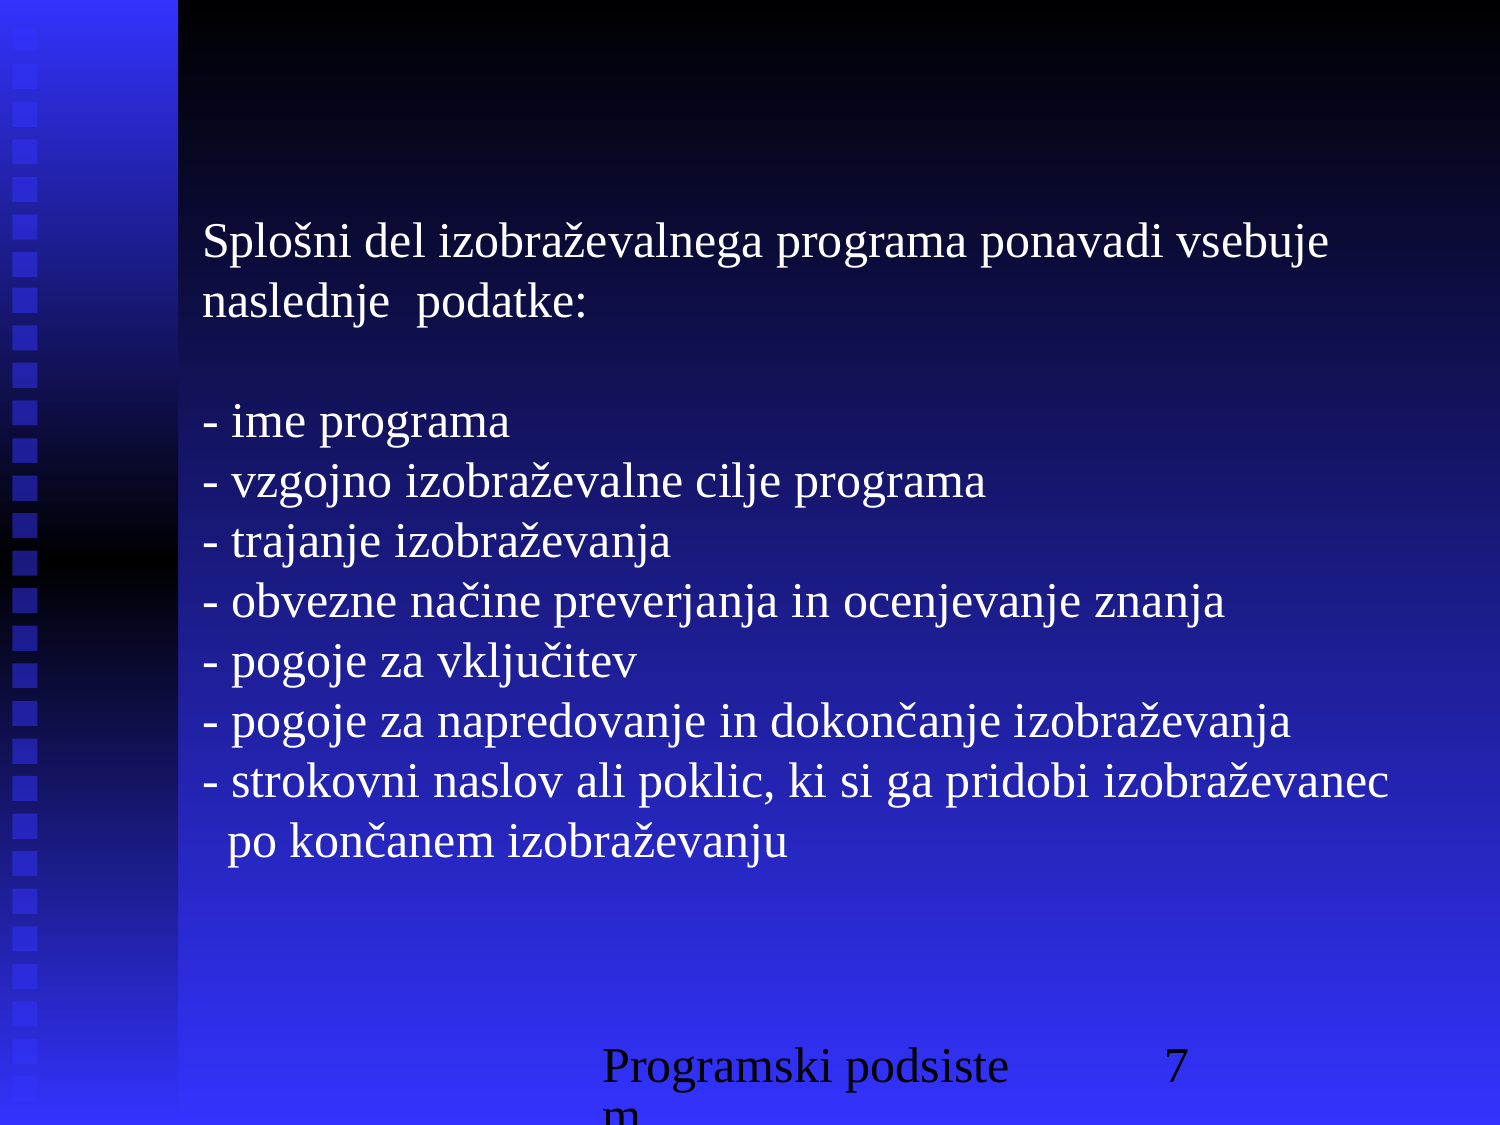

Splošni del izobraževalnega programa ponavadi vsebuje
naslednje podatke:
- ime programa
- vzgojno izobraževalne cilje programa
- trajanje izobraževanja
- obvezne načine preverjanja in ocenjevanje znanja
- pogoje za vključitev
- pogoje za napredovanje in dokončanje izobraževanja
- strokovni naslov ali poklic, ki si ga pridobi izobraževanec
 po končanem izobraževanju
Programski podsistem
7